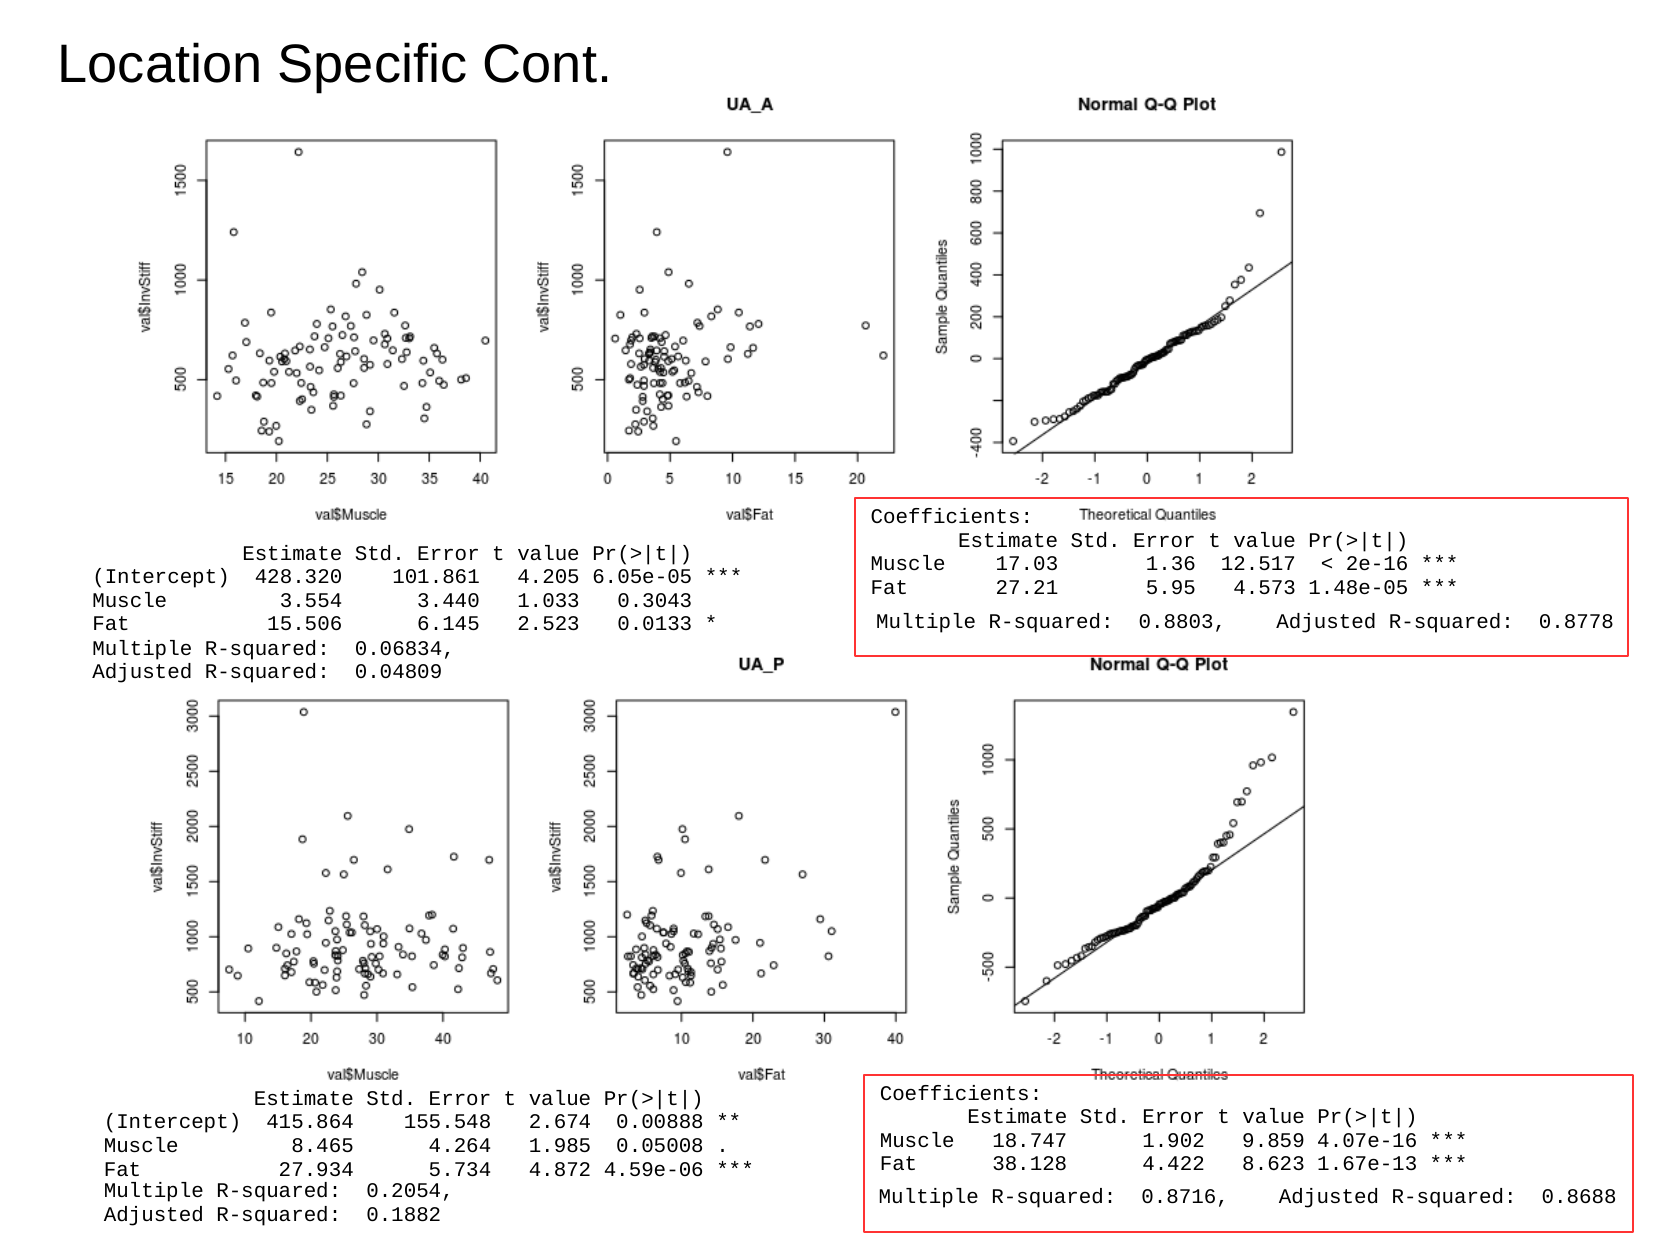

# Location Specific Cont.
Coefficients:
 Estimate Std. Error t value Pr(>|t|)
Muscle 17.03 1.36 12.517 < 2e-16 ***
Fat 27.21 5.95 4.573 1.48e-05 ***
 Estimate Std. Error t value Pr(>|t|)
(Intercept) 428.320 101.861 4.205 6.05e-05 ***
Muscle 3.554 3.440 1.033 0.3043
Fat 15.506 6.145 2.523 0.0133 *
Multiple R-squared: 0.8803, Adjusted R-squared: 0.8778
Multiple R-squared: 0.06834, Adjusted R-squared: 0.04809
Coefficients:
 Estimate Std. Error t value Pr(>|t|)
Muscle 18.747 1.902 9.859 4.07e-16 ***
Fat 38.128 4.422 8.623 1.67e-13 ***
 Estimate Std. Error t value Pr(>|t|)
(Intercept) 415.864 155.548 2.674 0.00888 **
Muscle 8.465 4.264 1.985 0.05008 .
Fat 27.934 5.734 4.872 4.59e-06 ***
Multiple R-squared: 0.2054, Adjusted R-squared: 0.1882
Multiple R-squared: 0.8716, Adjusted R-squared: 0.8688